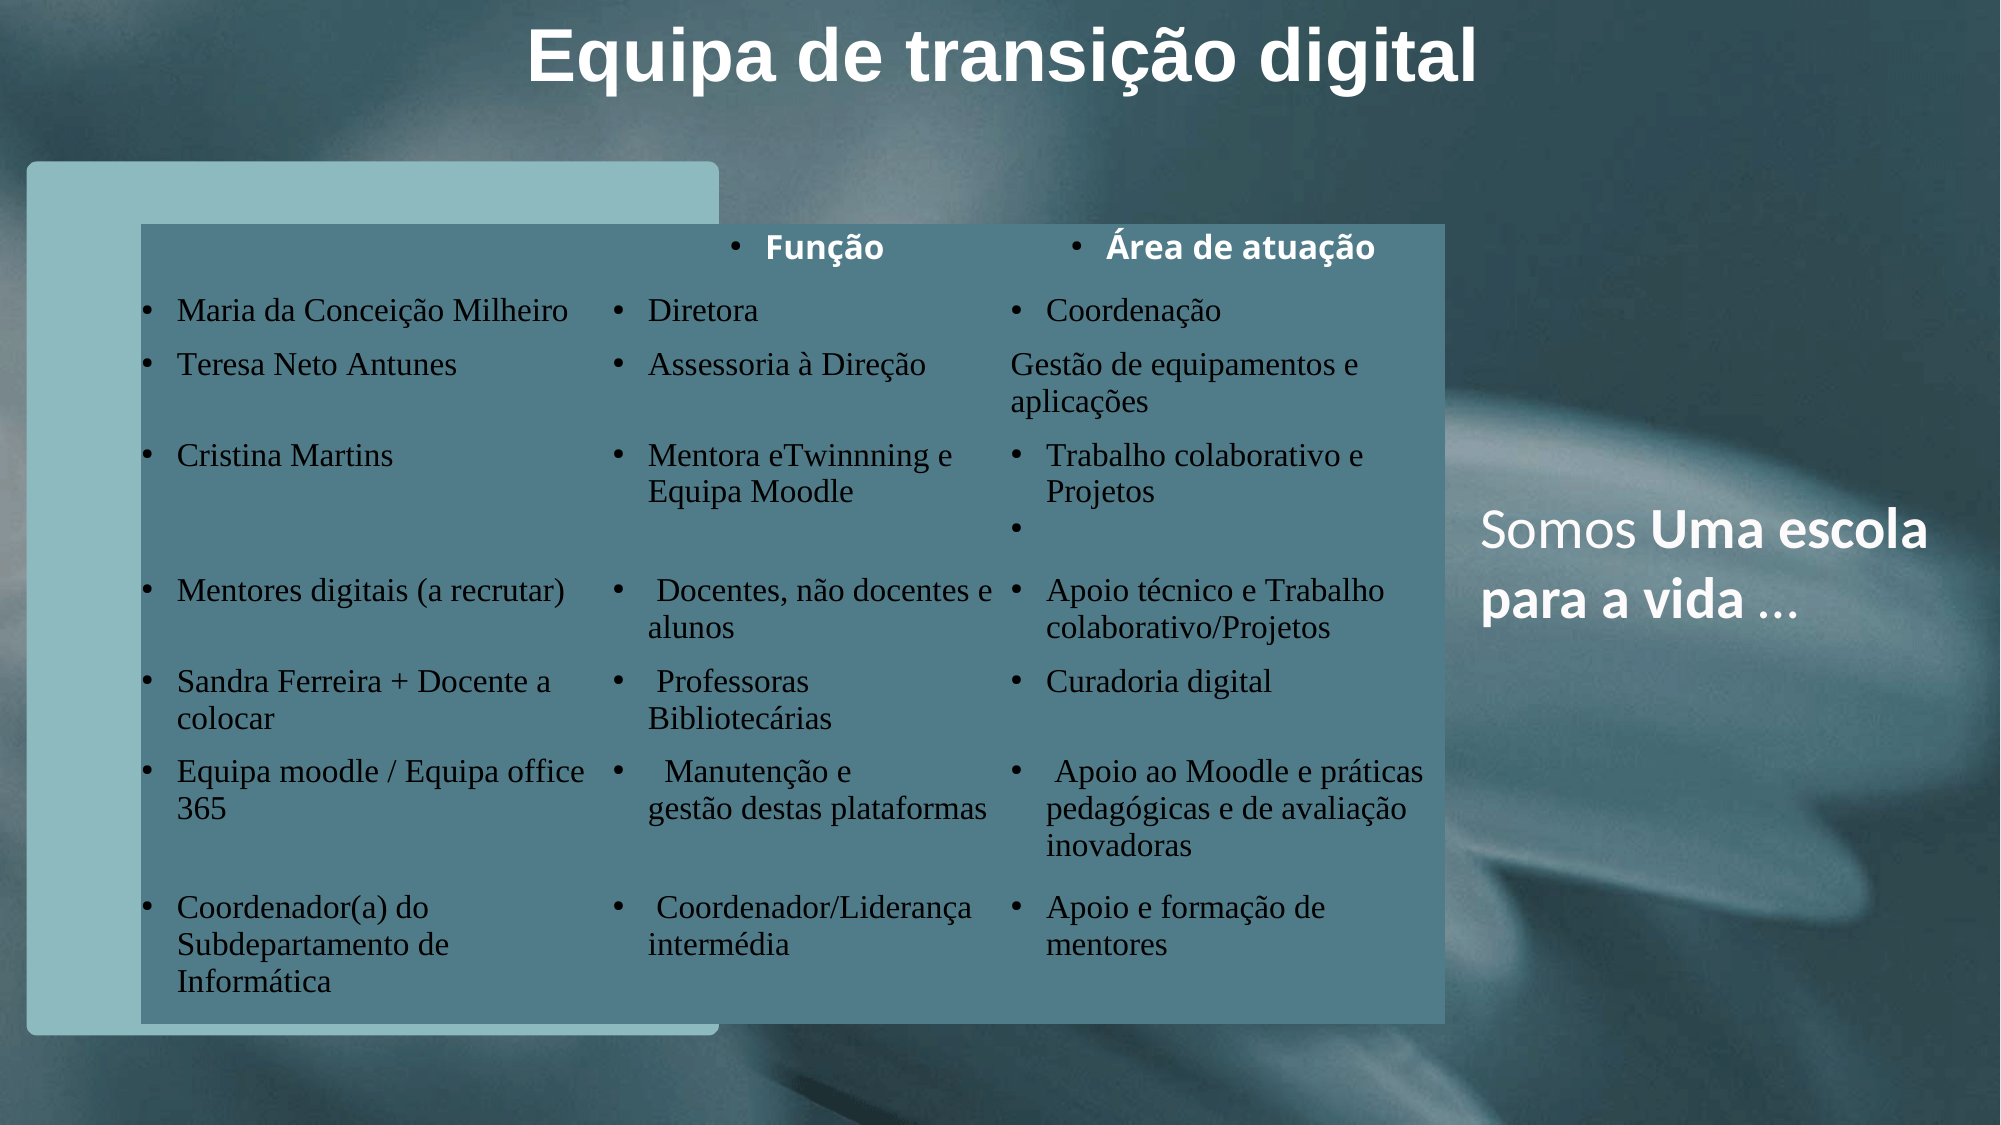

Equipa de transição digital
| | Função | Área de atuação |
| --- | --- | --- |
| Maria da Conceição Milheiro | Diretora | Coordenação |
| Teresa Neto Antunes | Assessoria à Direção | Gestão de equipamentos e aplicações |
| Cristina Martins | Mentora eTwinnning e Equipa Moodle | Trabalho colaborativo e Projetos |
| Mentores digitais (a recrutar) | Docentes, não docentes e alunos | Apoio técnico e Trabalho colaborativo/Projetos |
| Sandra Ferreira + Docente a colocar | Professoras Bibliotecárias | Curadoria digital |
| Equipa moodle / Equipa office 365 | Manutenção e gestão destas plataformas | Apoio ao Moodle e práticas pedagógicas e de avaliação inovadoras |
| Coordenador(a) do Subdepartamento de Informática | Coordenador/Liderança intermédia | Apoio e formação de mentores |
Somos Uma escola para a vida …